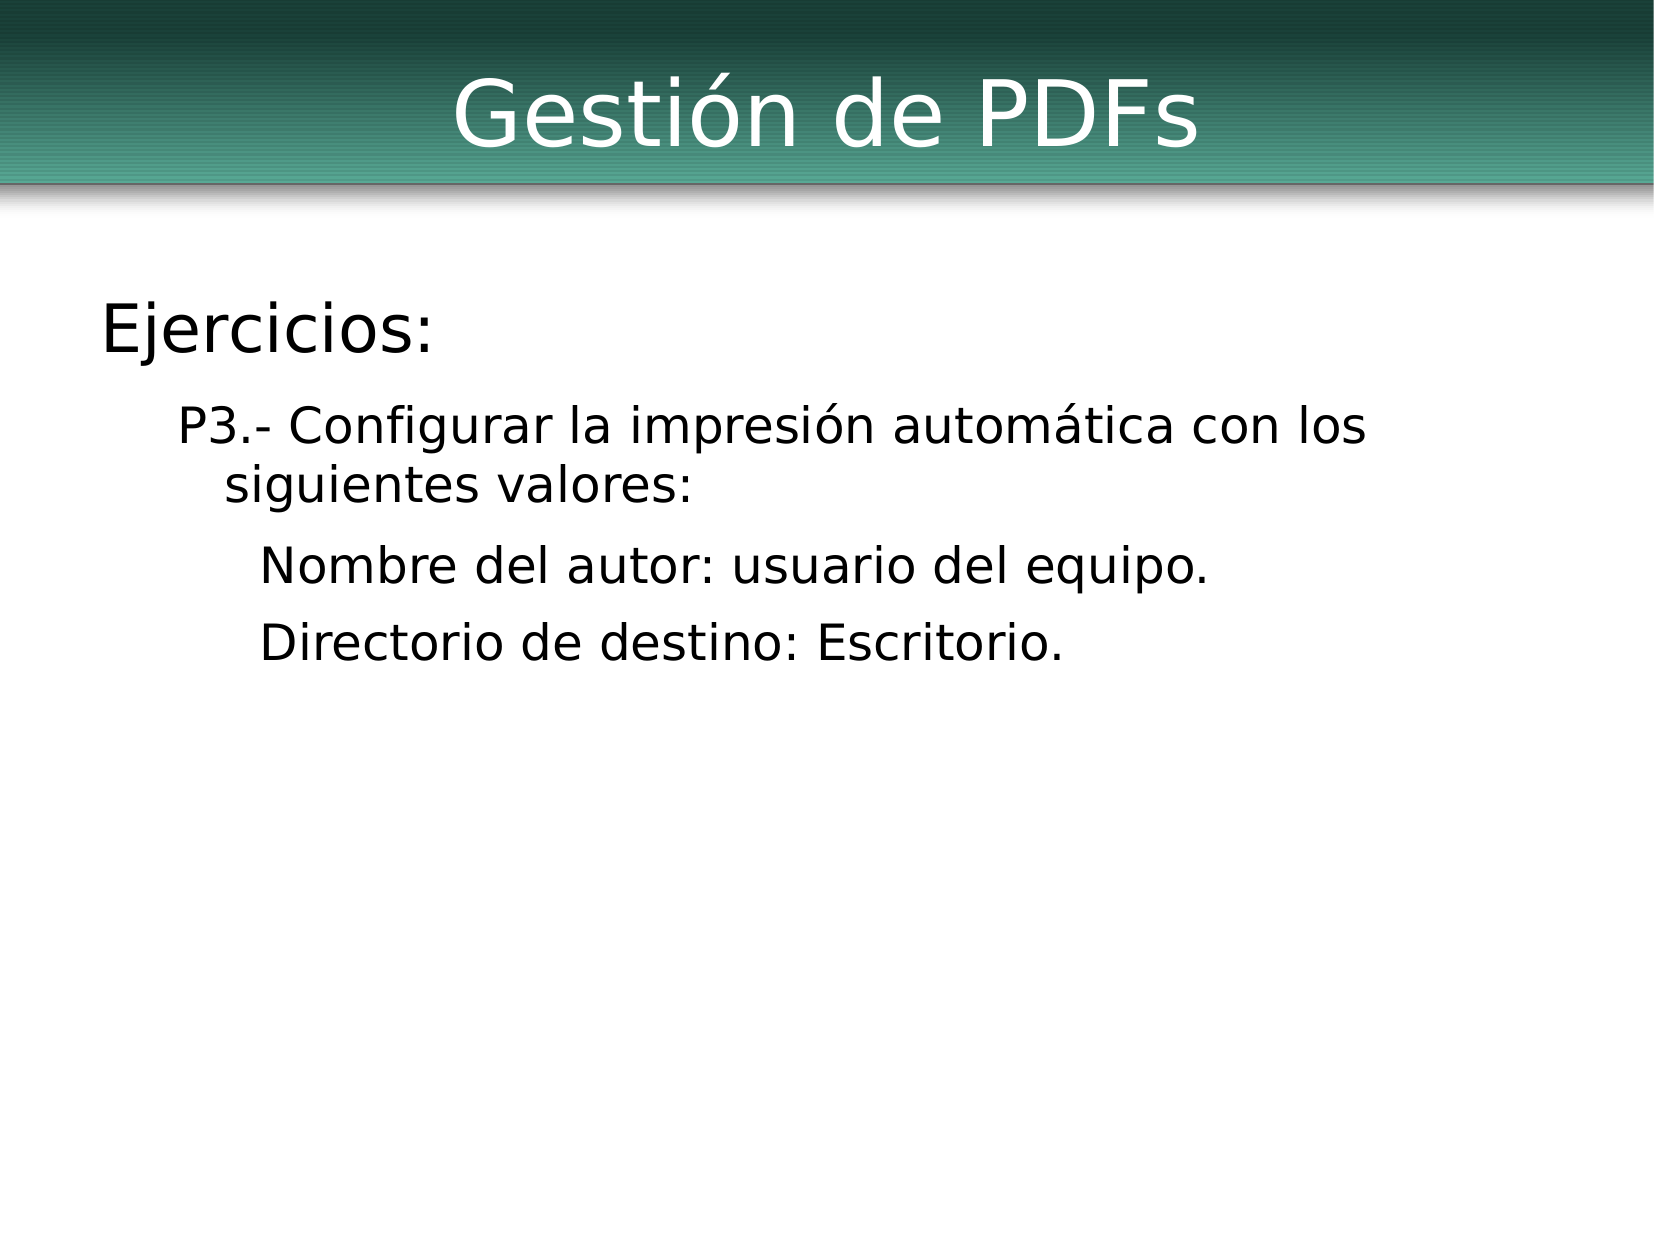

# Gestión de PDFs
Ejercicios:
P3.- Configurar la impresión automática con los siguientes valores:
Nombre del autor: usuario del equipo.
Directorio de destino: Escritorio.